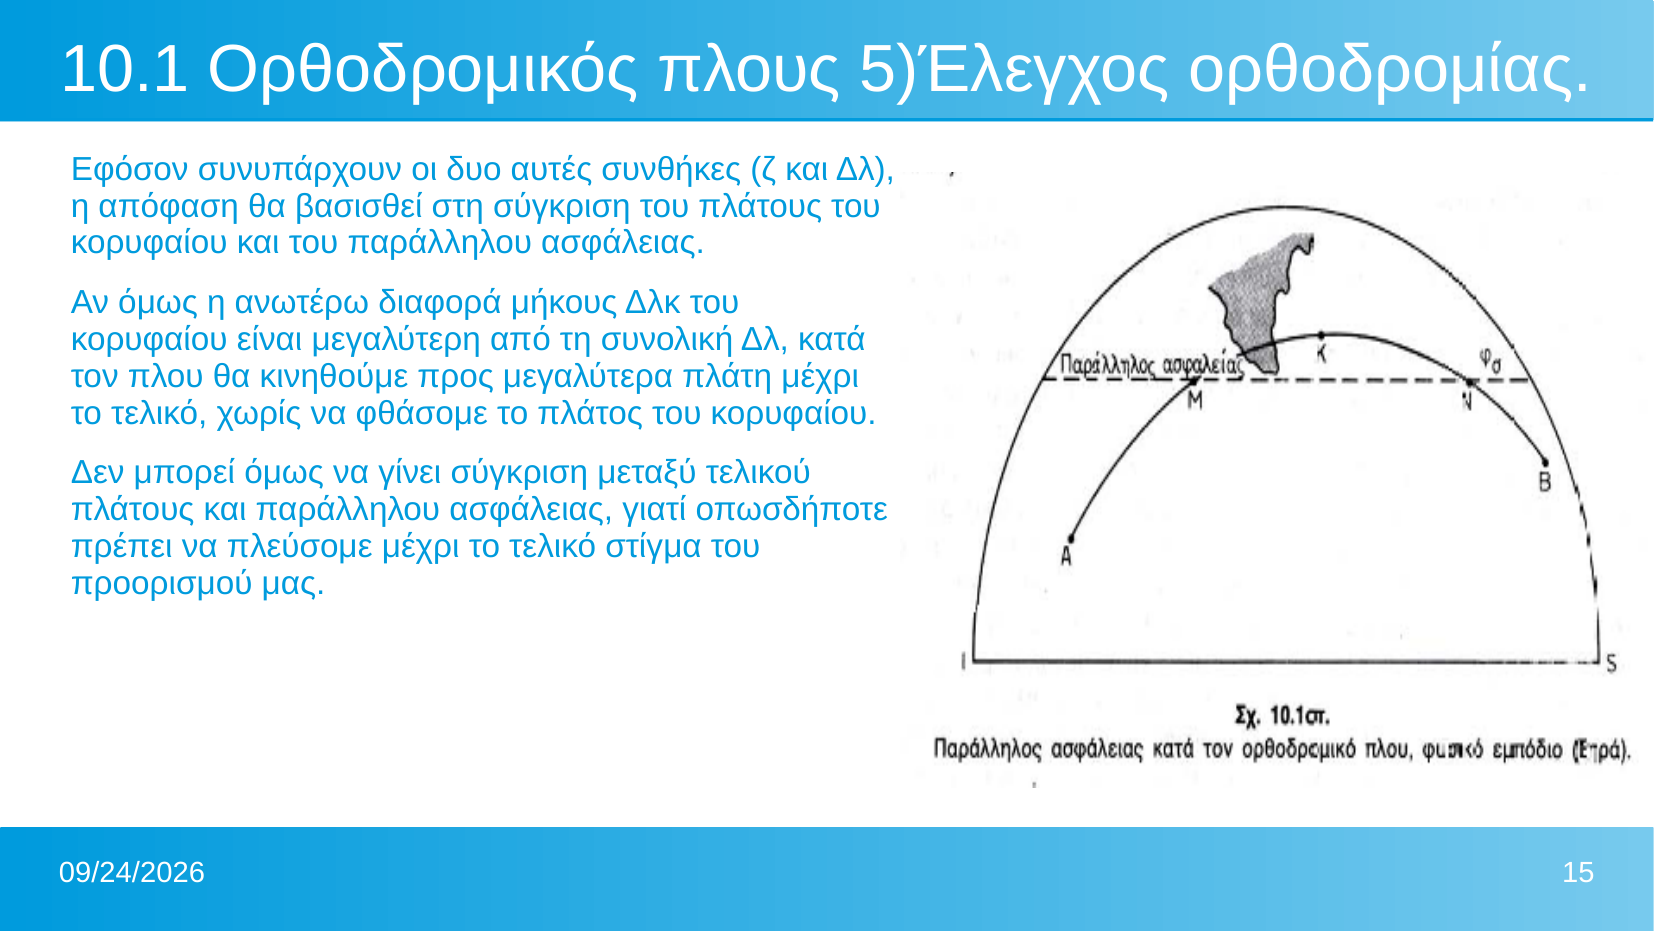

# 10.1 Ορθοδρομικός πλους 5)Έλεγχος ορθοδρομίας.
Εφόσον συνυπάρχουν οι δυο αυτές συνθήκες (ζ και Δλ), η απόφαση θα βασισθεί στη σύγκριση του πλάτους του κορυφαίου και του παράλληλου ασφάλειας.
Αν όμως η ανωτέρω διαφορά μήκους Δλκ του κορυφαίου είναι μεγαλύτερη από τη συνολική Δλ, κατά τον πλου θα κινηθούμε προς μεγαλύτερα πλάτη μέχρι το τελικό, χωρίς να φθάσομε το πλάτος του κορυφαίου.
Δεν μπορεί όμως να γίνει σύγκριση μεταξύ τελικού πλάτους και παράλληλου ασφάλειας, γιατί οπωσδήποτε πρέπει να πλεύσομε μέχρι το τελικό στίγμα του προορισμού μας.
15